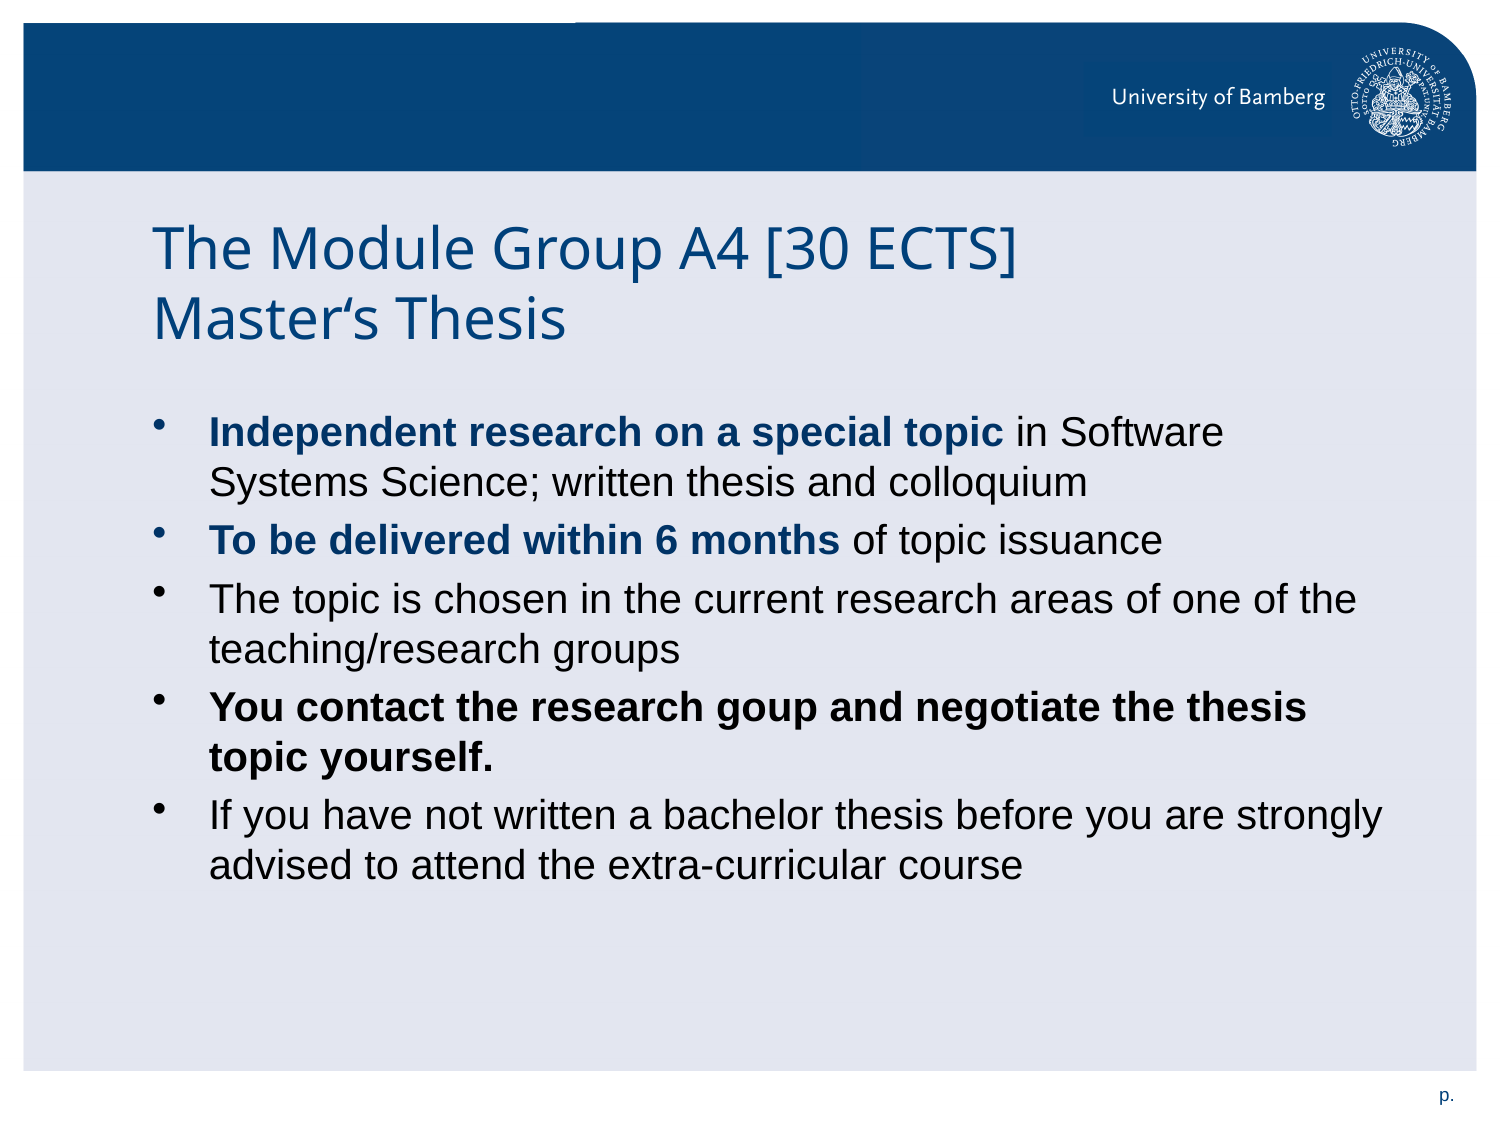

# The Module Group A4 [30 ECTS] Master‘s Thesis
Independent research on a special topic in Software Systems Science; written thesis and colloquium
To be delivered within 6 months of topic issuance
The topic is chosen in the current research areas of one of the teaching/research groups
You contact the research goup and negotiate the thesis topic yourself.
If you have not written a bachelor thesis before you are strongly advised to attend the extra-curricular course